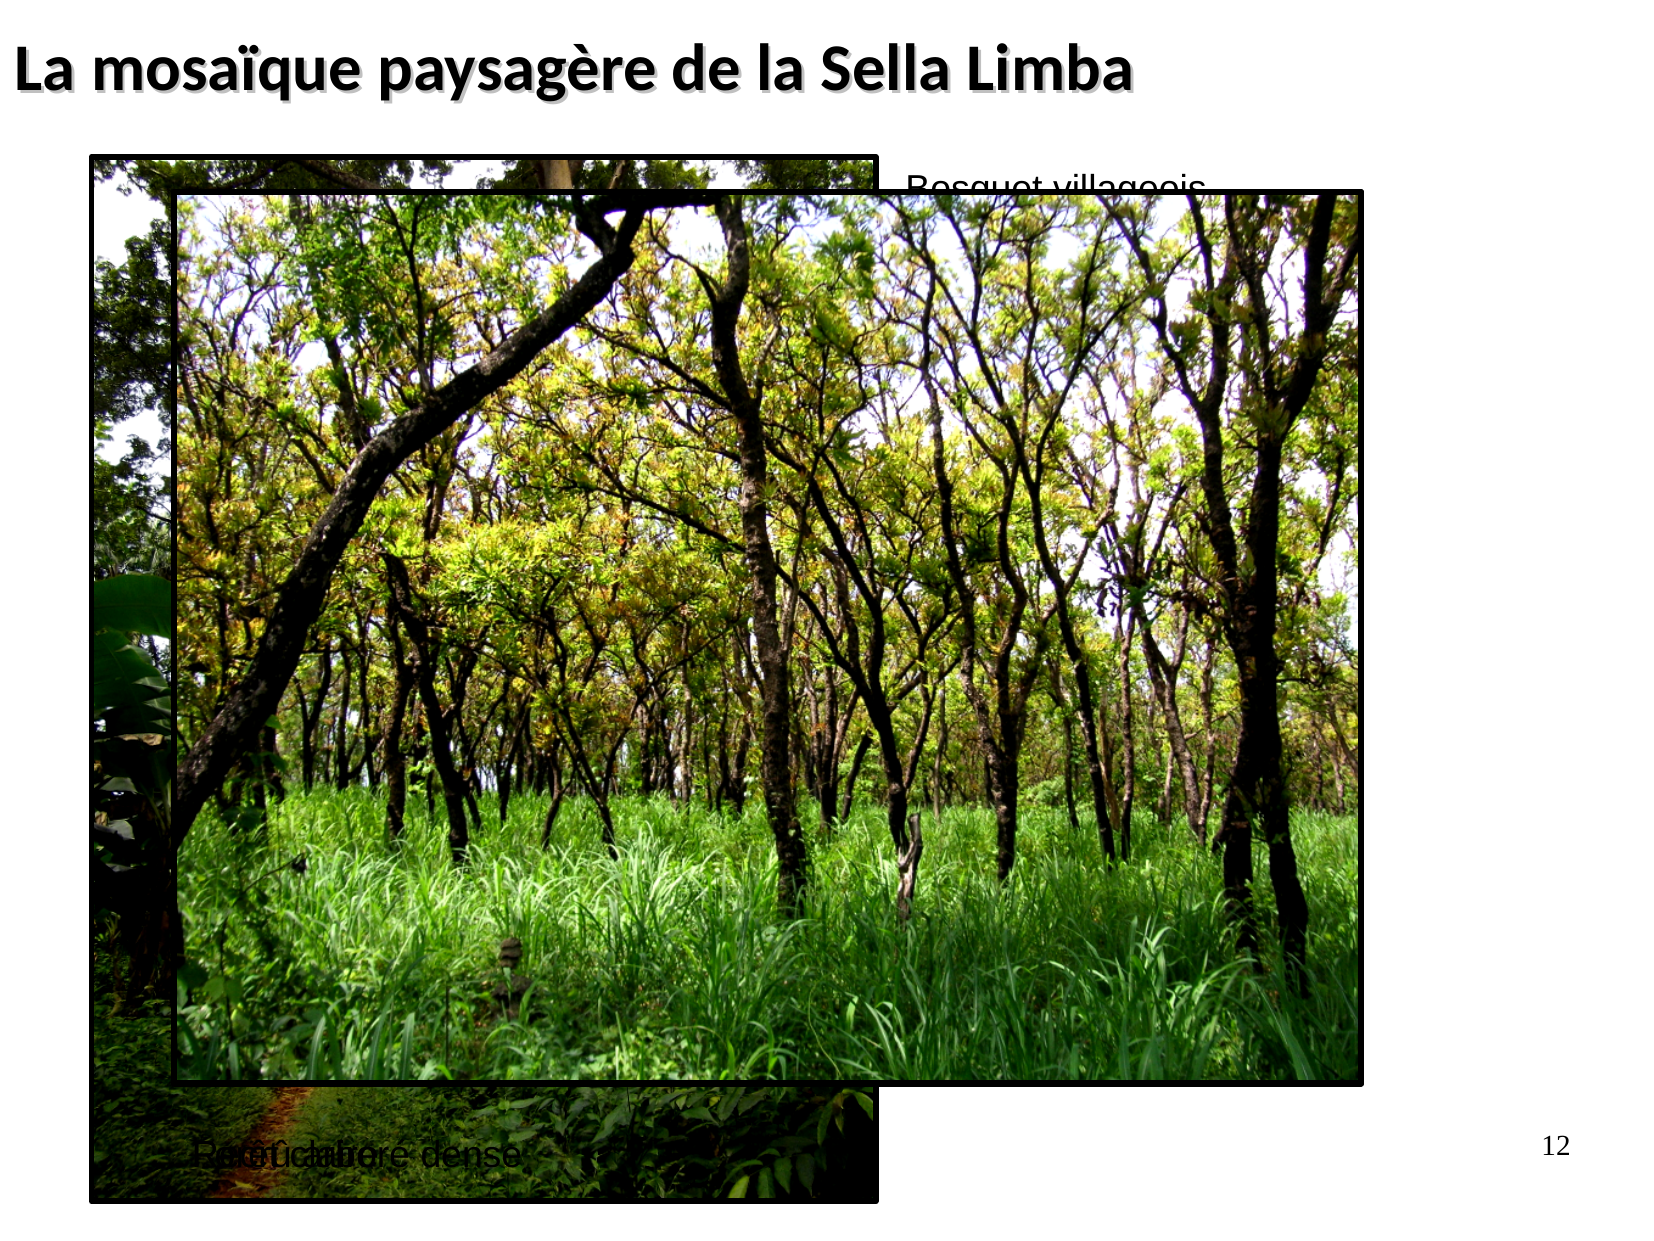

La mosaïque paysagère de la Sella Limba
Bosquet villageois
Recrû arboré dense
Forêt claire
12